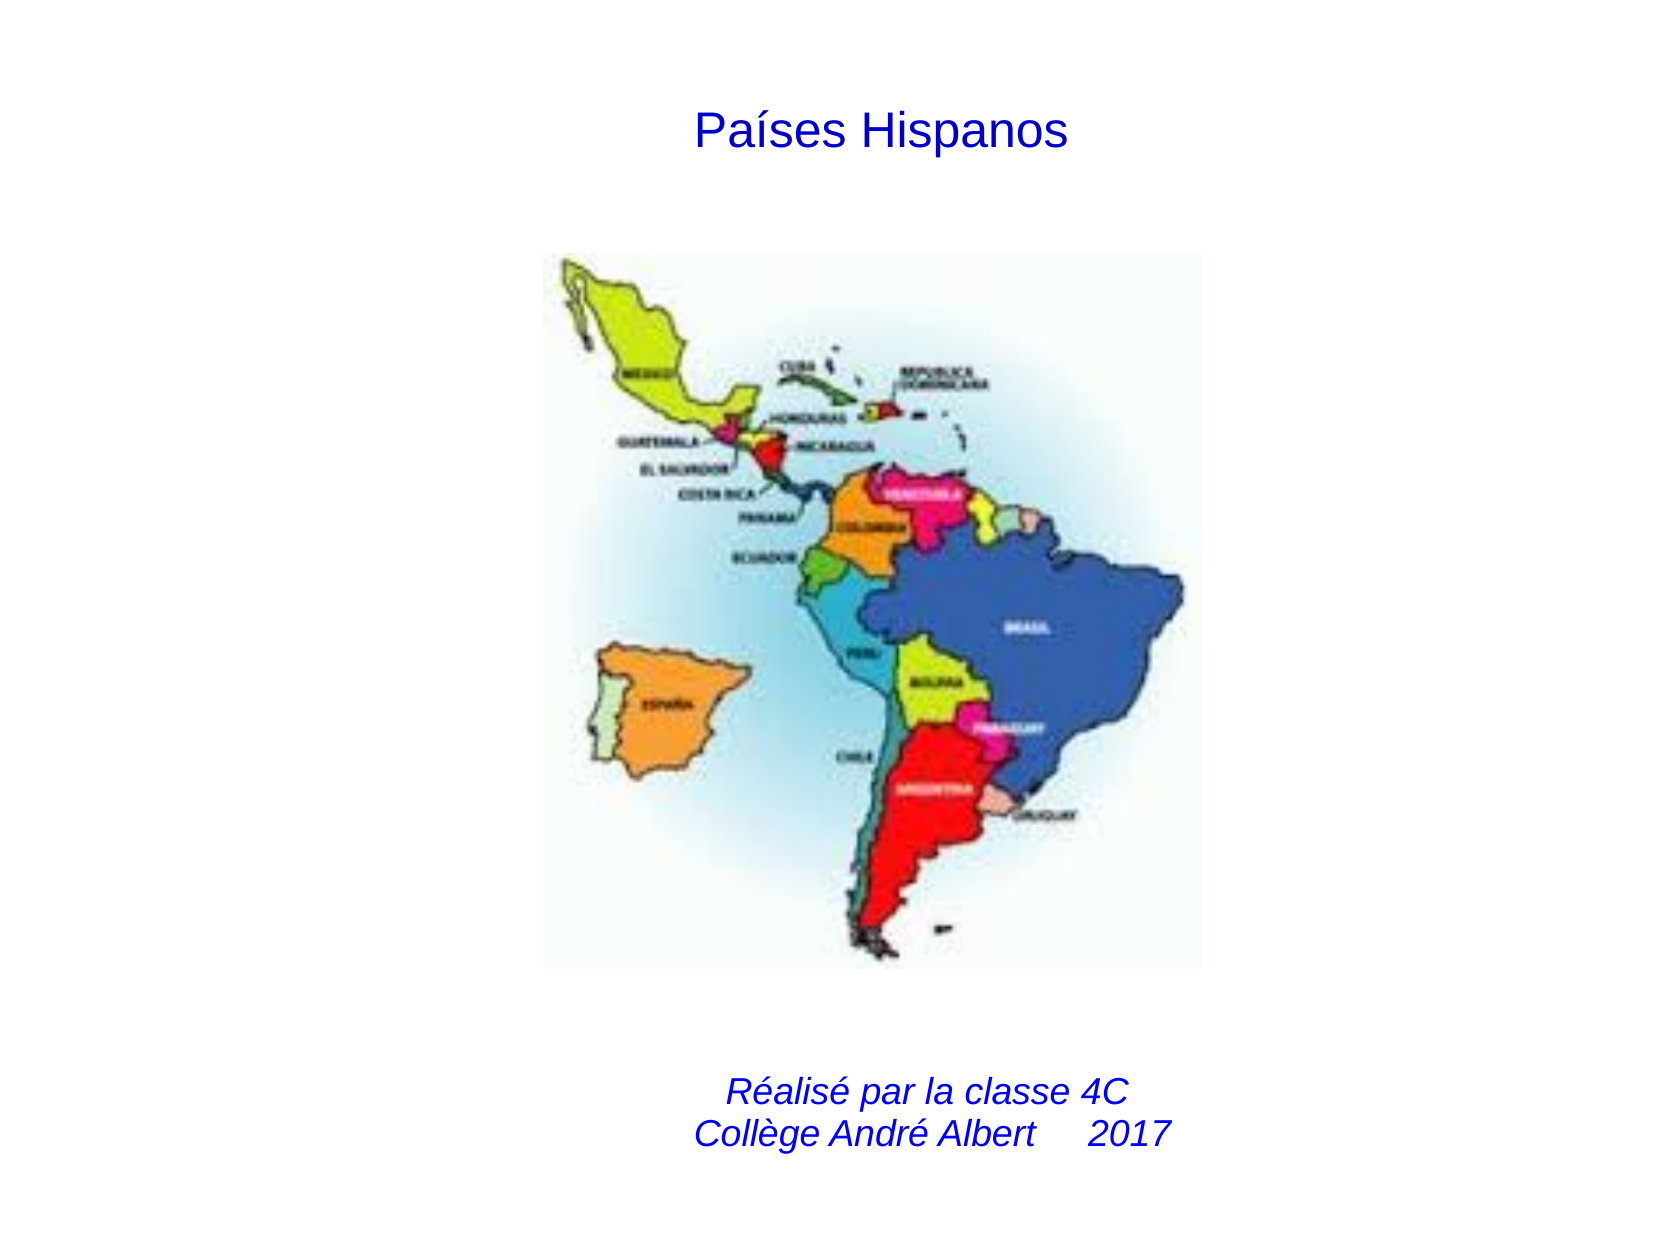

Países Hispanos
Réalisé par la classe 4C
 Collège André Albert 2017